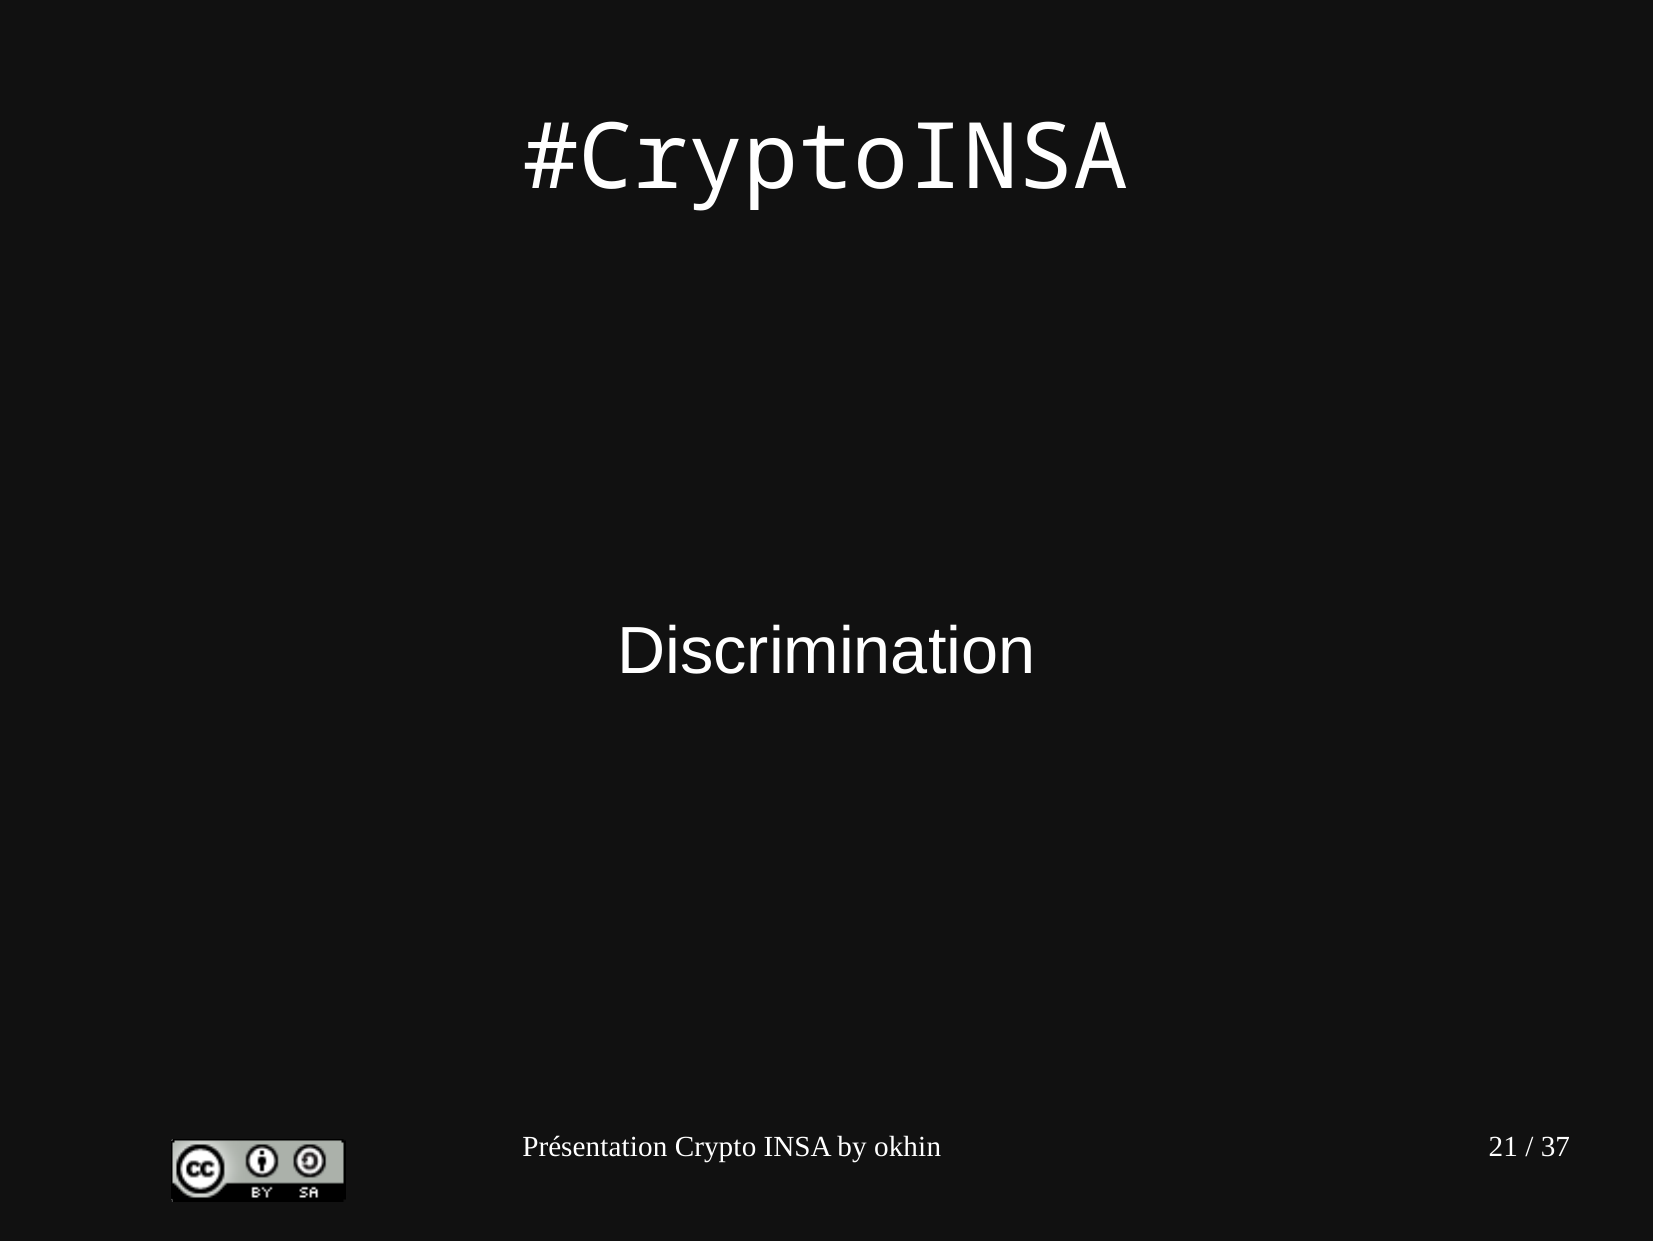

# #CryptoINSA
Discrimination
Présentation Crypto INSA by okhin
21